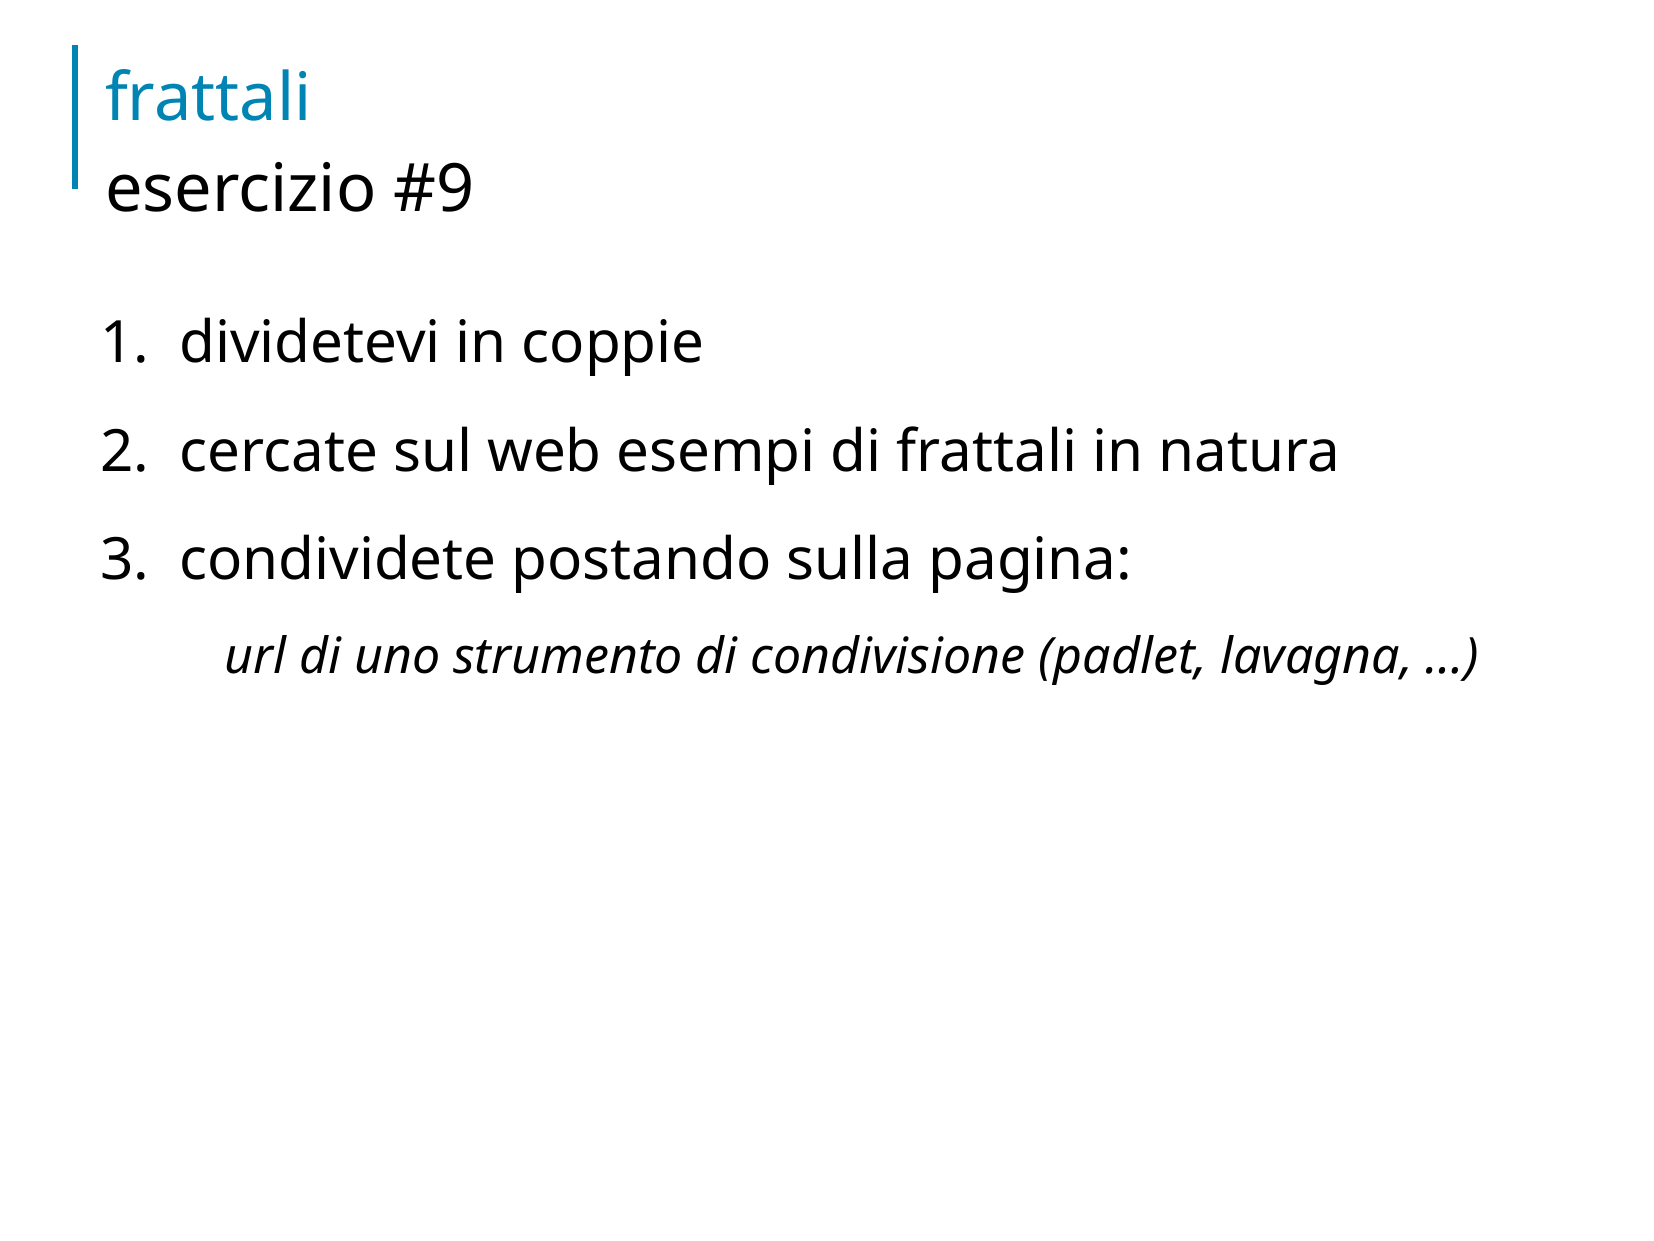

# frattali esercizio #9
dividetevi in coppie
cercate sul web esempi di frattali in natura
condividete postando sulla pagina:
url di uno strumento di condivisione (padlet, lavagna, …)